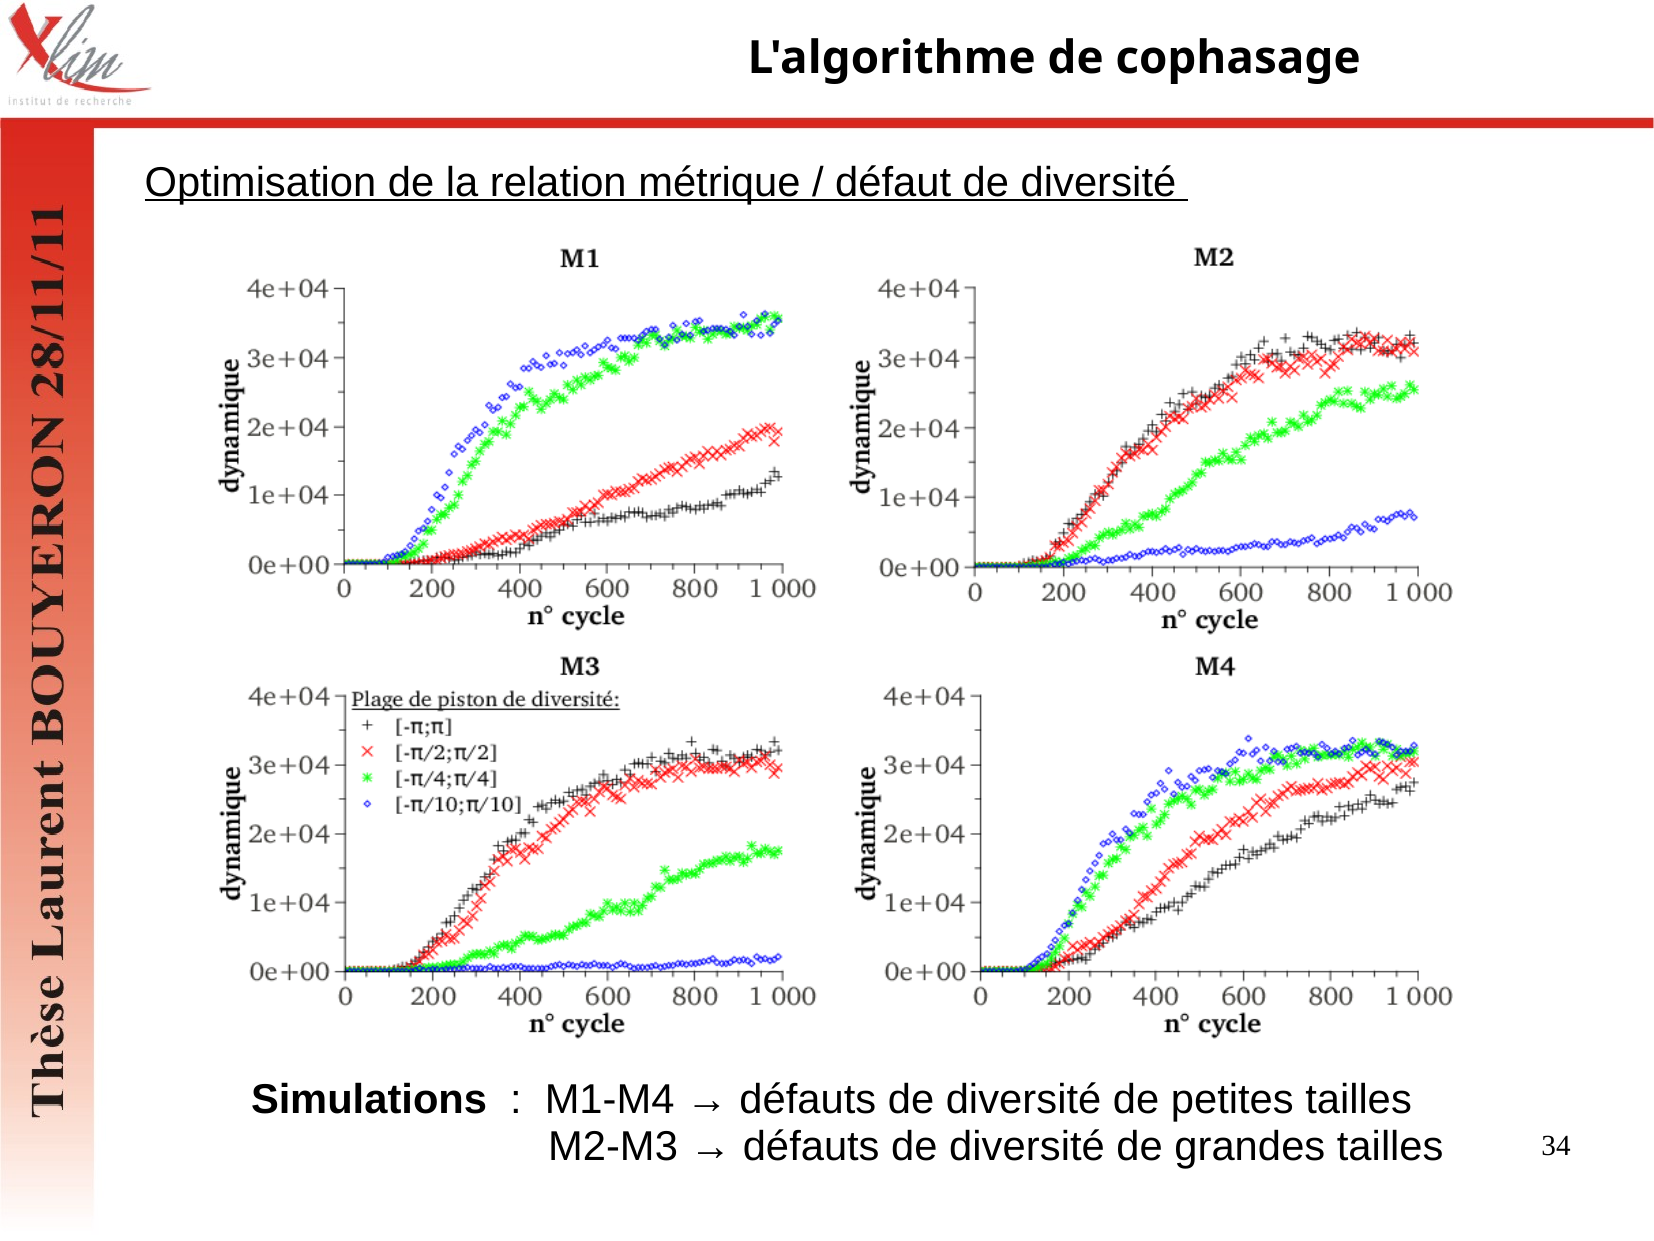

L'algorithme de cophasage
Optimisation de la relation métrique / défaut de diversité
Simulations  : M1-M4 → défauts de diversité de petites tailles
		 M2-M3 → défauts de diversité de grandes tailles
34